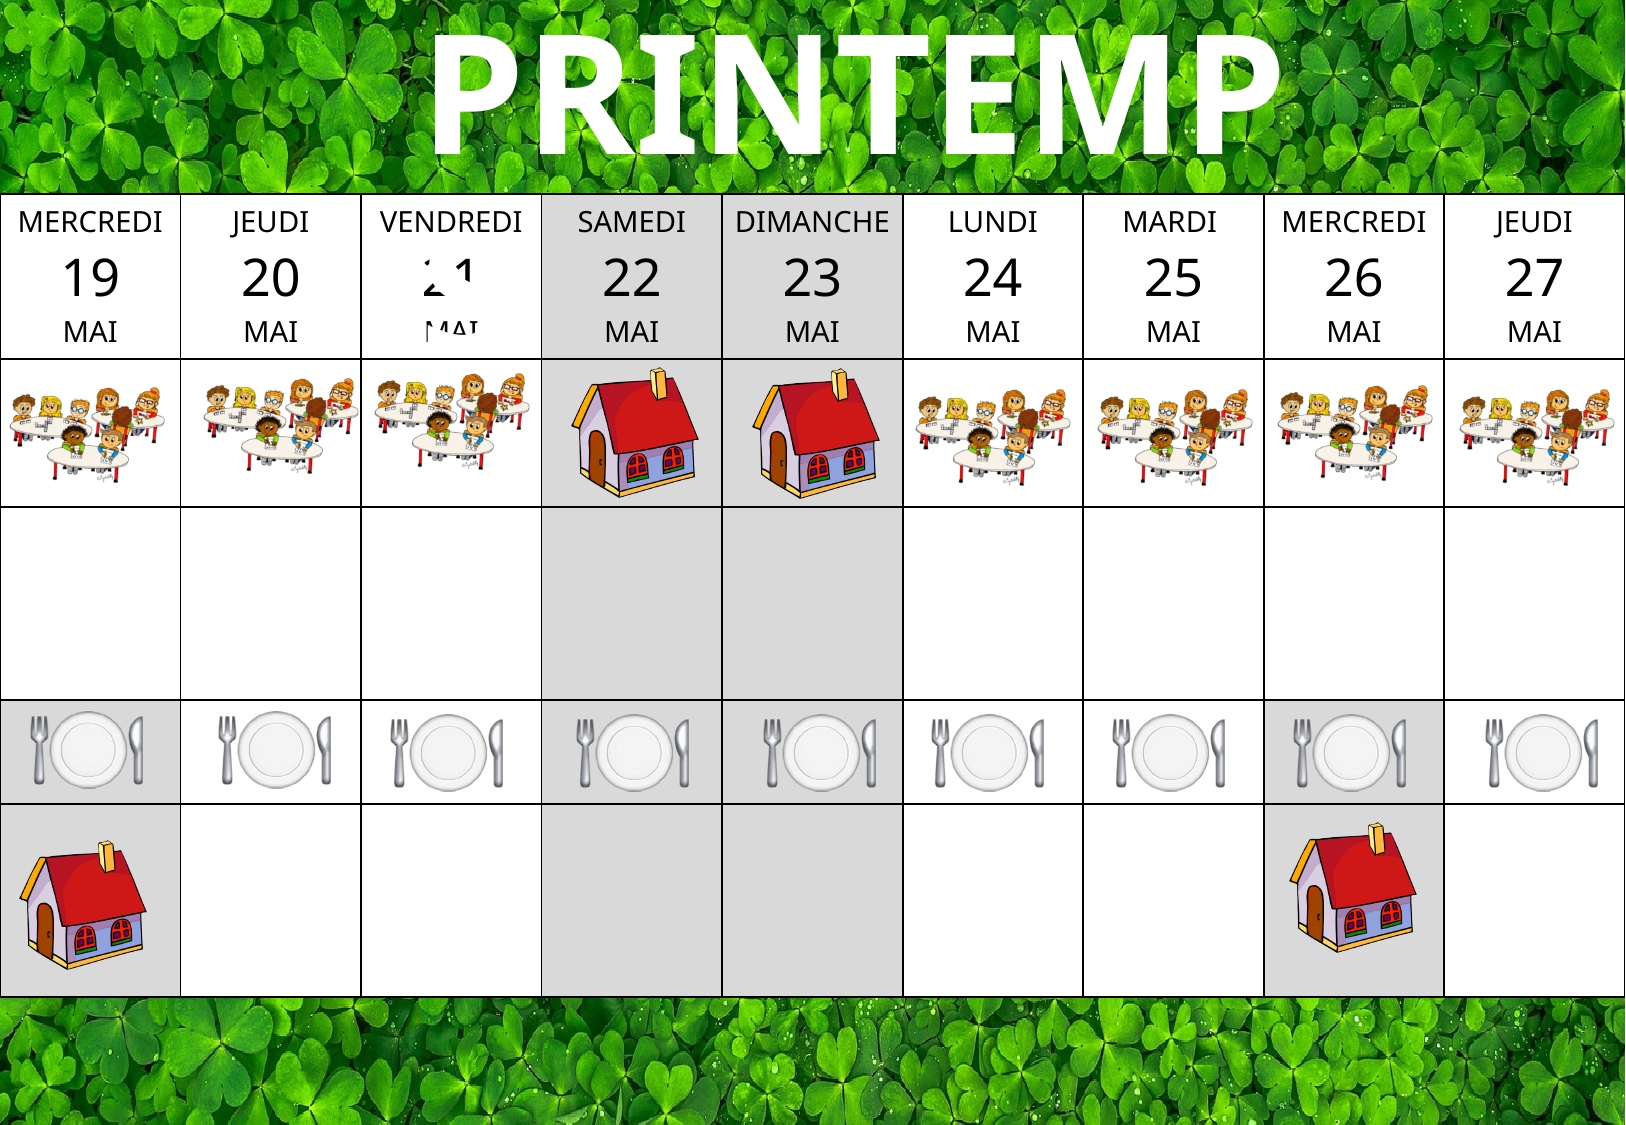

PRINTEMPS
| MERCREDI 19 MAI | JEUDI 20 MAI | VENDREDI 21 MAI | SAMEDI 22 MAI | DIMANCHE 23 MAI | LUNDI 24 MAI | MARDI 25 MAI | MERCREDI 26 MAI | JEUDI 27 MAI |
| --- | --- | --- | --- | --- | --- | --- | --- | --- |
| | | | | | | | | |
| | | | | | | | | |
| | | | | | | | | |
| | | | | | | | | |